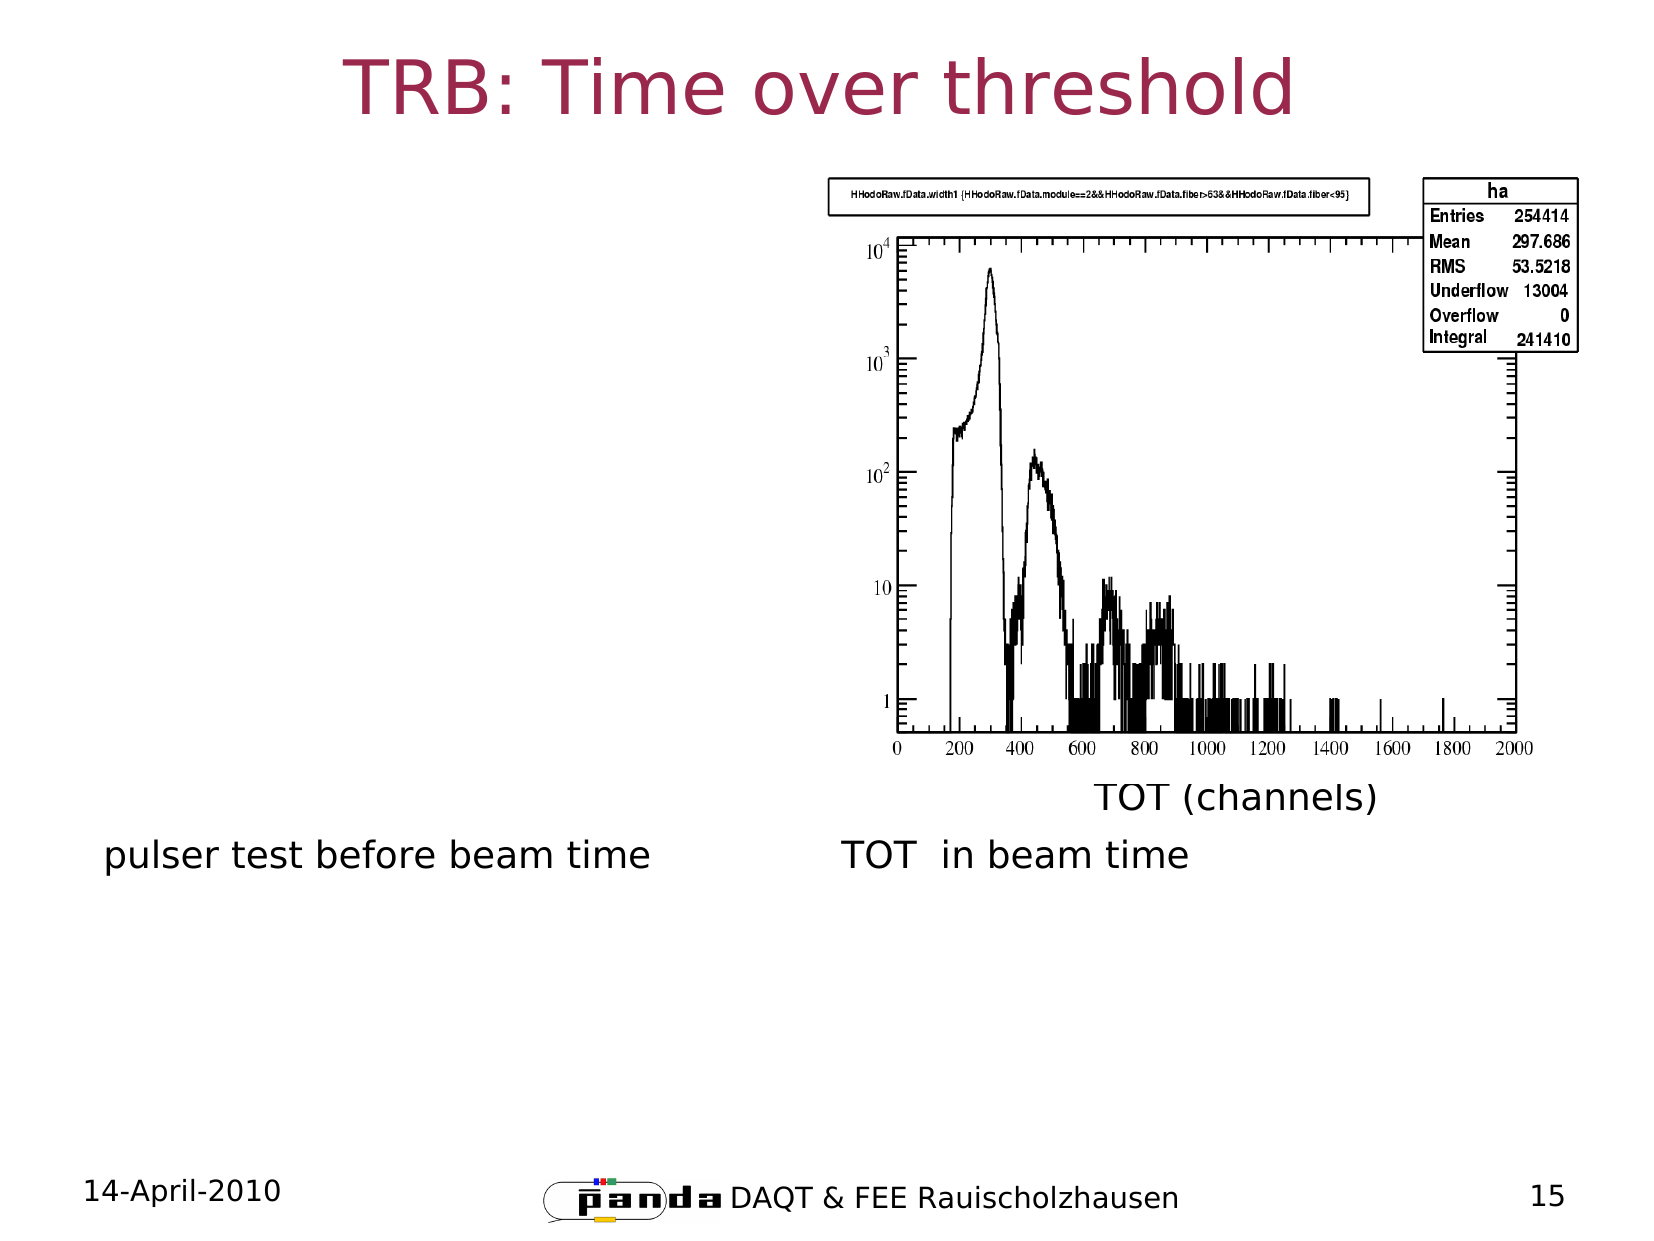

# TRB: Time over threshold
TOT (channels)
pulser test before beam time
TOT in beam time
14-April-2010
15
DAQT & FEE Rauischolzhausen